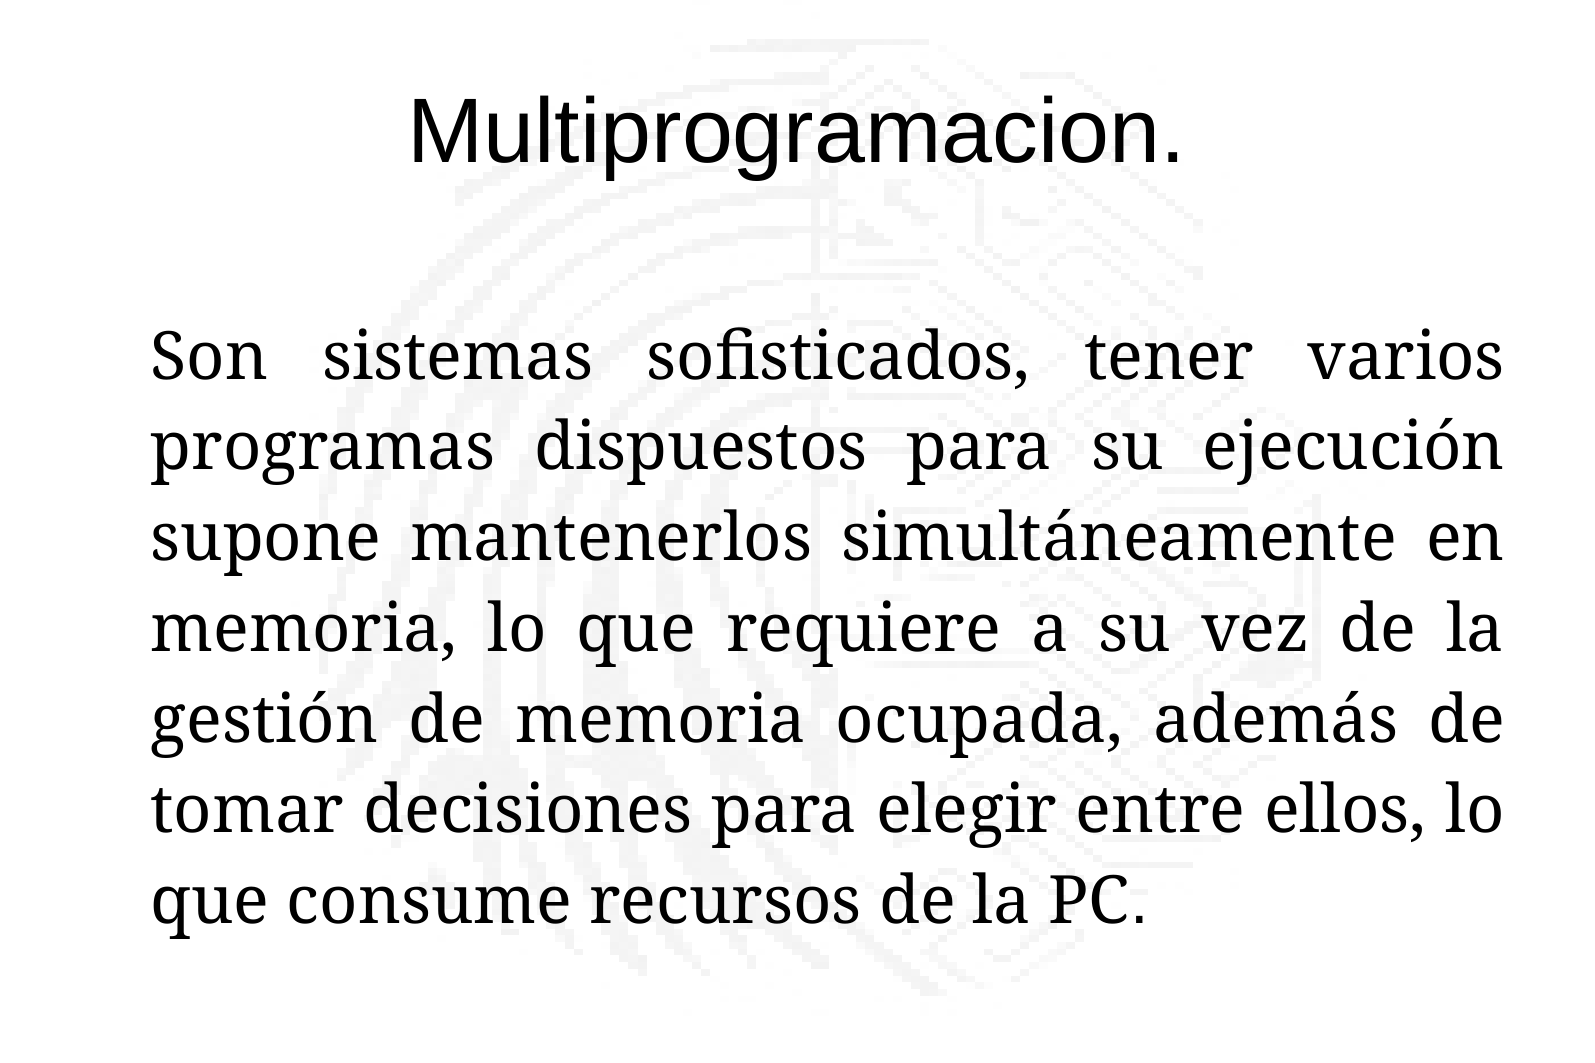

# Multiprogramacion.
Son sistemas sofisticados, tener varios programas dispuestos para su ejecución supone mantenerlos simultáneamente en memoria, lo que requiere a su vez de la gestión de memoria ocupada, además de tomar decisiones para elegir entre ellos, lo que consume recursos de la PC.